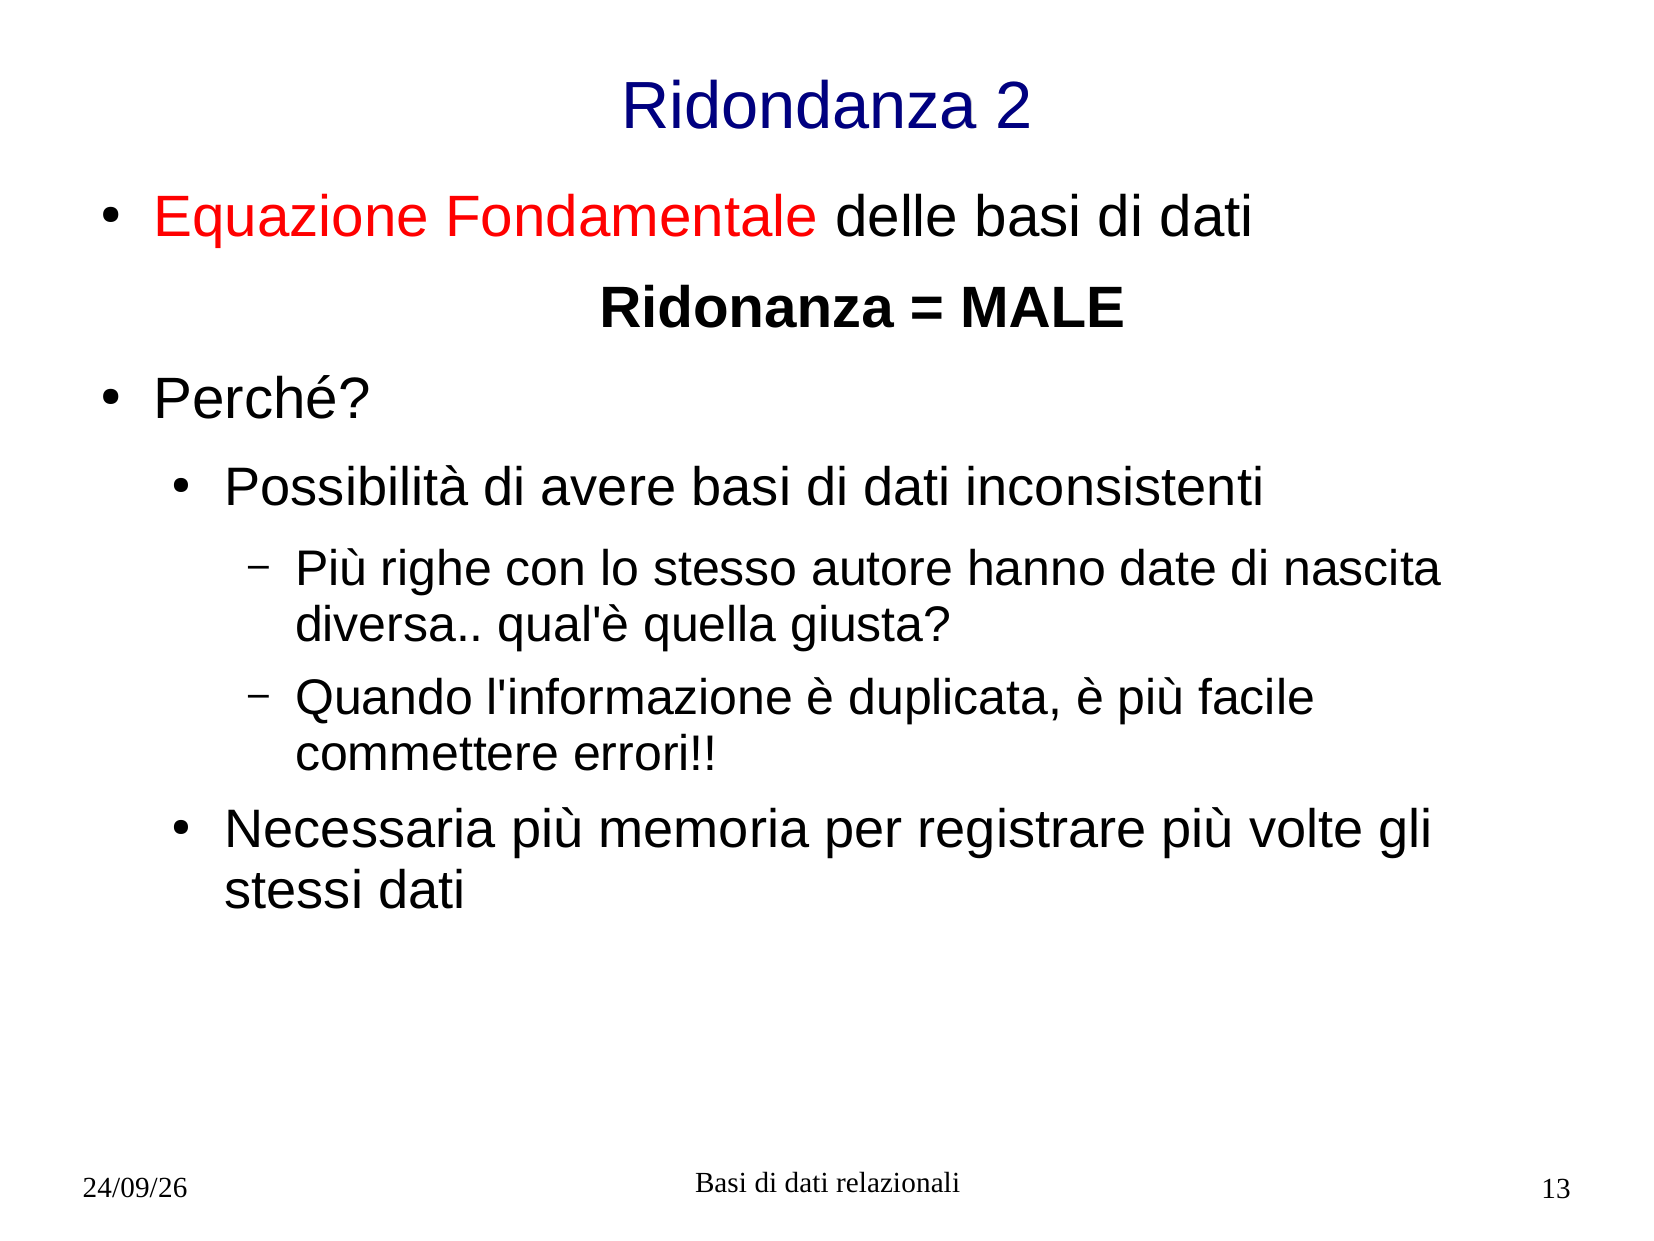

# Ridondanza 2
Equazione Fondamentale delle basi di dati
Ridonanza = MALE
Perché?
Possibilità di avere basi di dati inconsistenti
Più righe con lo stesso autore hanno date di nascita diversa.. qual'è quella giusta?
Quando l'informazione è duplicata, è più facile commettere errori!!
Necessaria più memoria per registrare più volte gli stessi dati